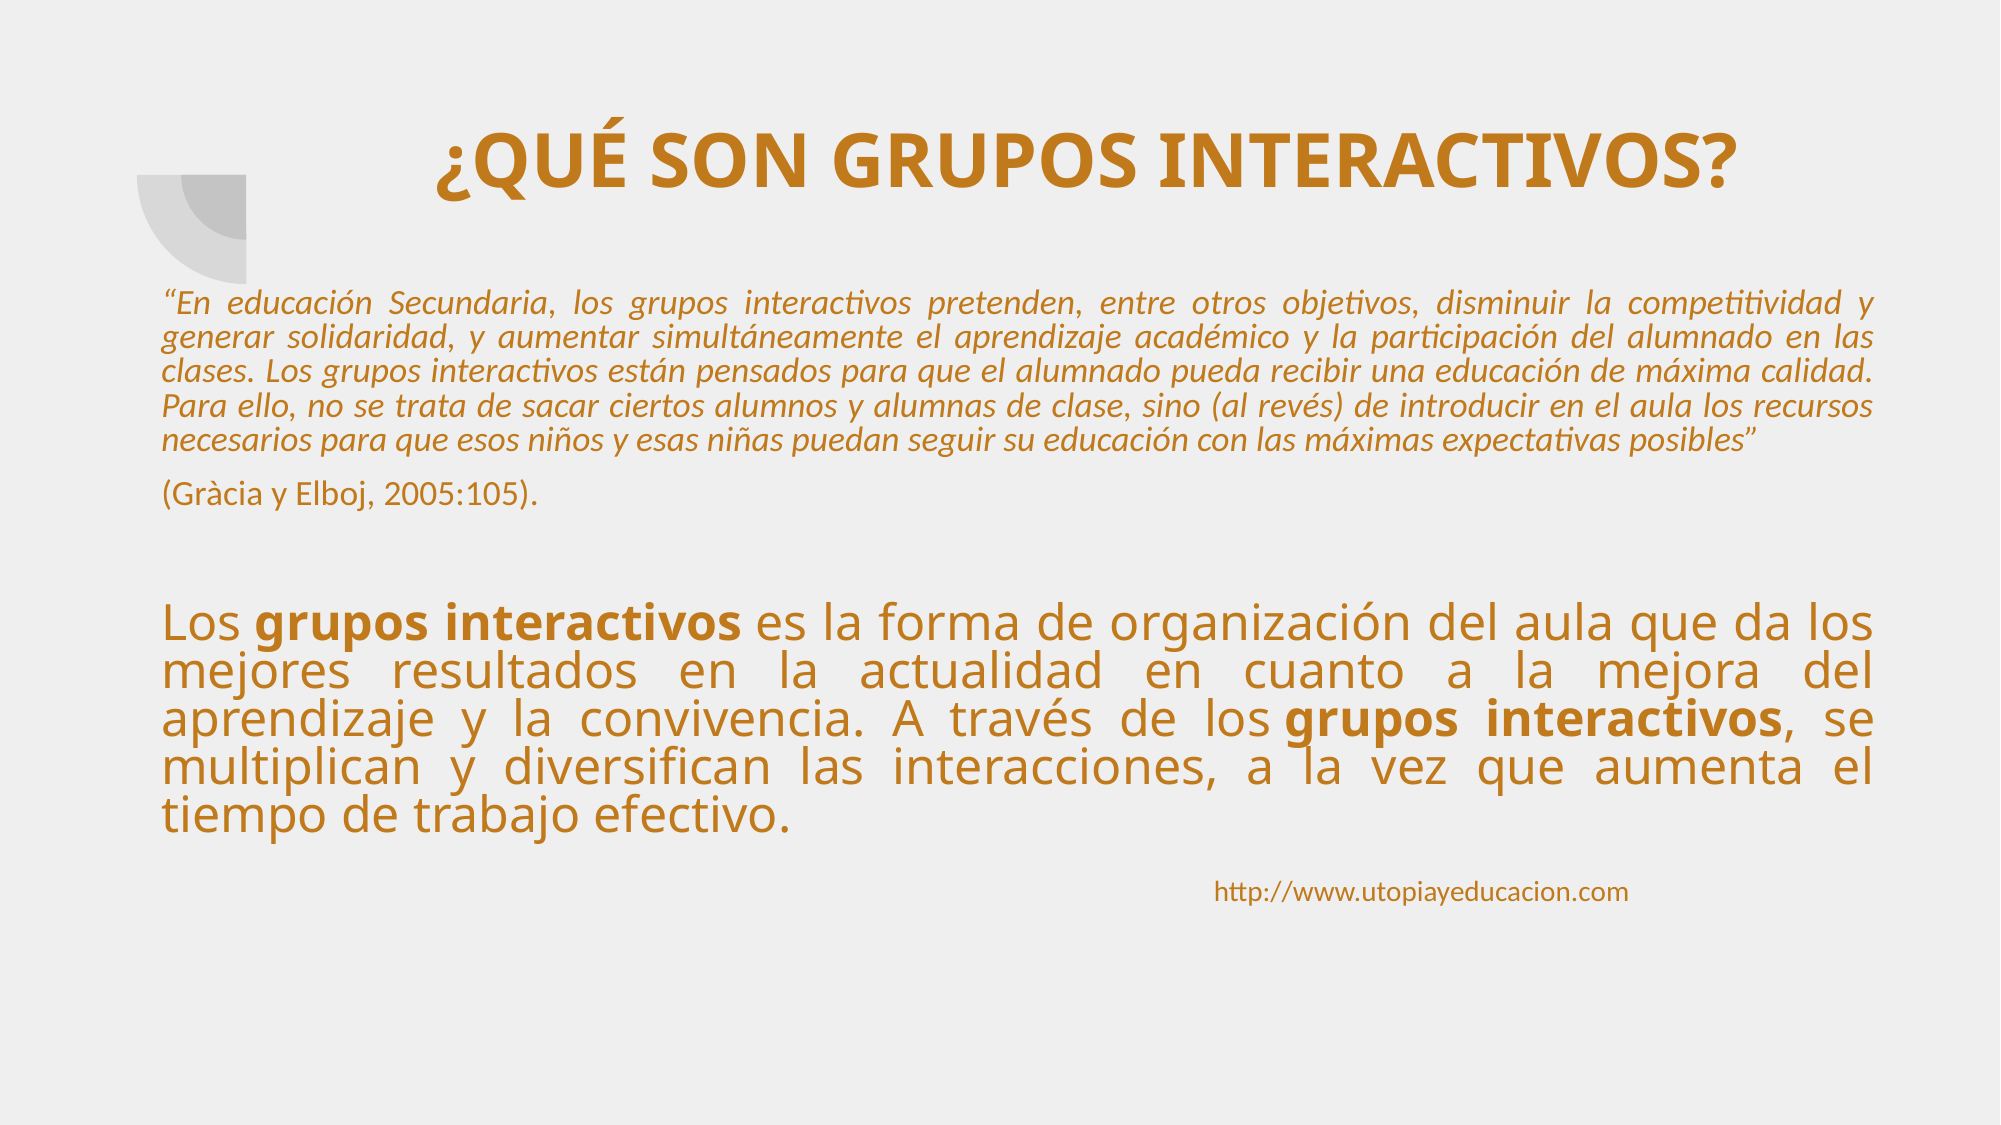

# ¿QUÉ SON GRUPOS INTERACTIVOS?
“En educación Secundaria, los grupos interactivos pretenden, entre otros objetivos, disminuir la competitividad y generar solidaridad, y aumentar simultáneamente el aprendizaje académico y la participación del alumnado en las clases. Los grupos interactivos están pensados para que el alumnado pueda recibir una educación de máxima calidad. Para ello, no se trata de sacar ciertos alumnos y alumnas de clase, sino (al revés) de introducir en el aula los recursos necesarios para que esos niños y esas niñas puedan seguir su educación con las máximas expectativas posibles”
(Gràcia y Elboj, 2005:105).
Los grupos interactivos es la forma de organización del aula que da los mejores resultados en la actualidad en cuanto a la mejora del aprendizaje y la convivencia. A través de los grupos interactivos, se multiplican y diversifican las interacciones, a la vez que aumenta el tiempo de trabajo efectivo.
	 http://www.utopiayeducacion.com